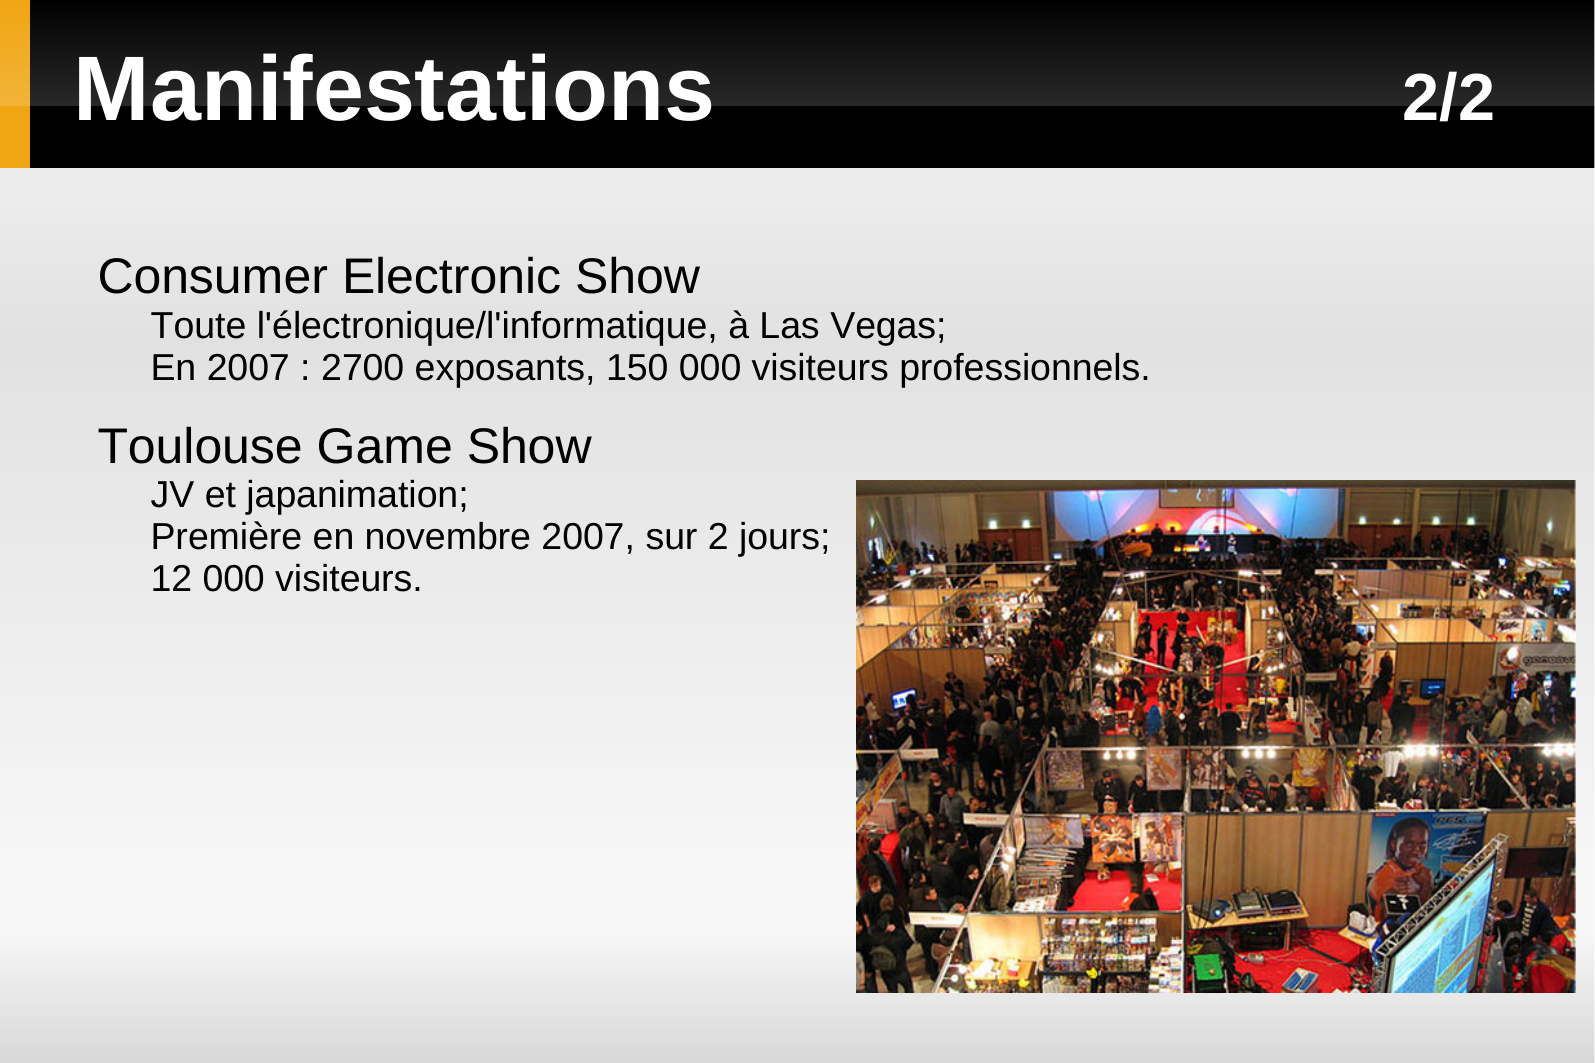

# Manifestations										2/2
Consumer Electronic Show
Toute l'électronique/l'informatique, à Las Vegas;
En 2007 : 2700 exposants, 150 000 visiteurs professionnels.
Toulouse Game Show
JV et japanimation;
Première en novembre 2007, sur 2 jours;
12 000 visiteurs.